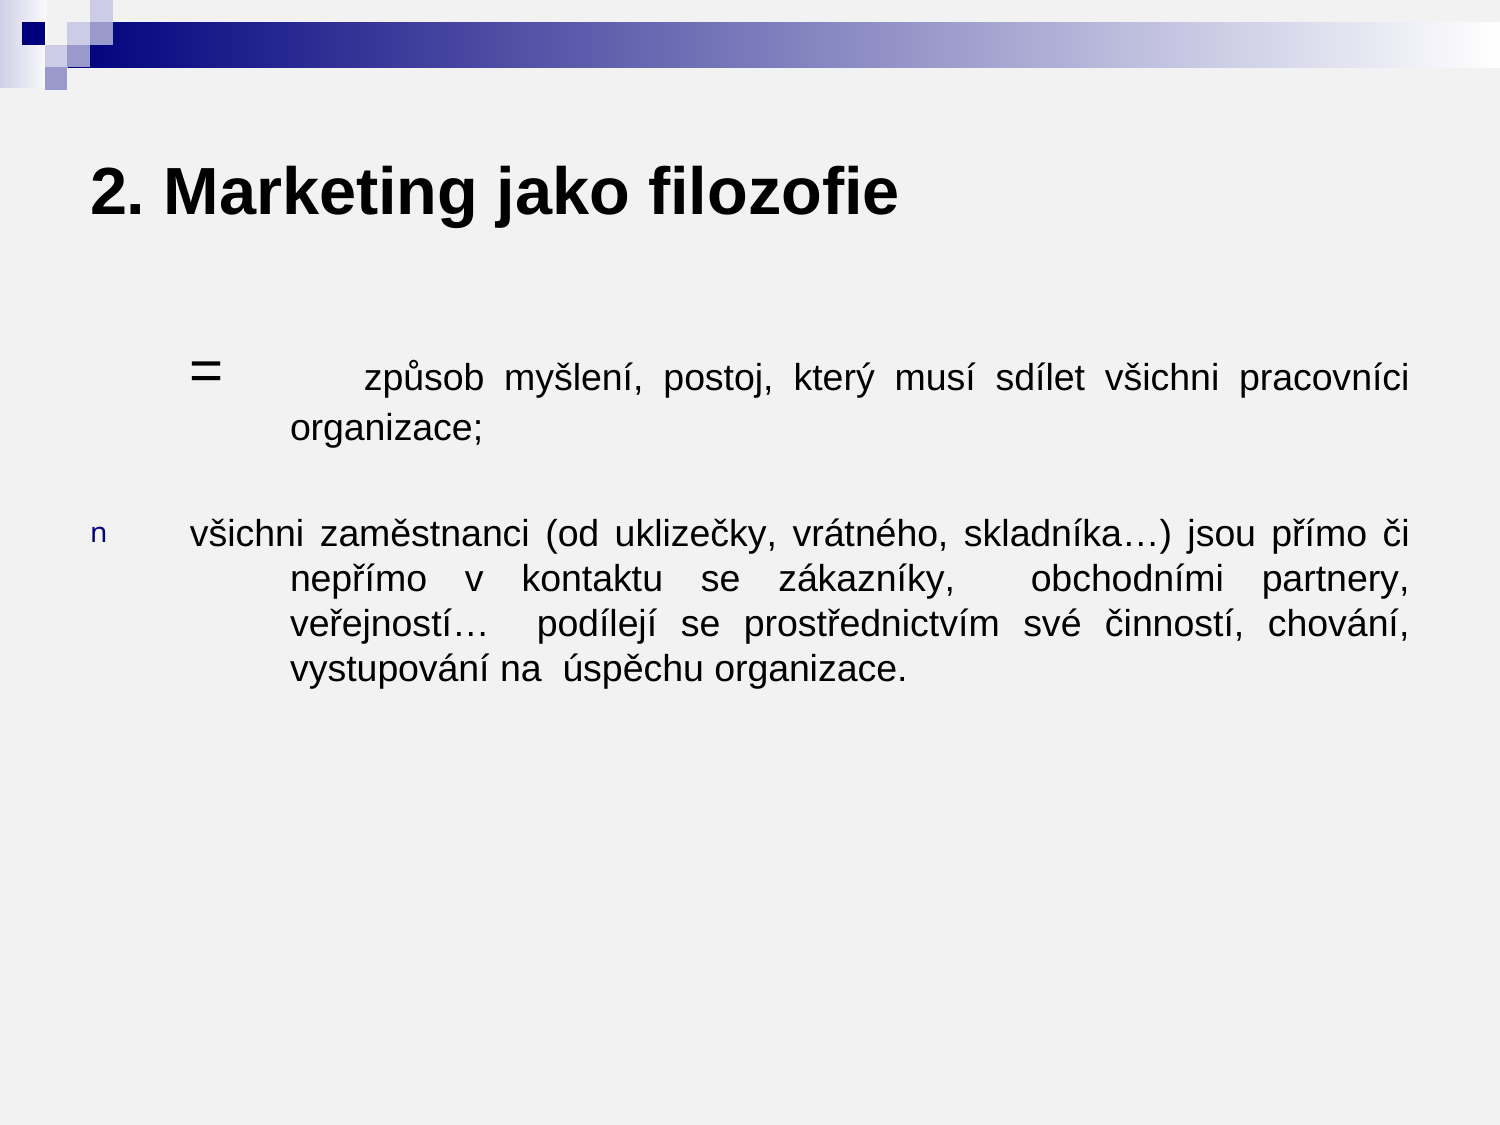

# 2. Marketing jako filozofie
=	způsob myšlení, postoj, který musí sdílet všichni pracovníci organizace;
všichni zaměstnanci (od uklizečky, vrátného, skladníka…) jsou přímo či nepřímo v kontaktu se zákazníky, obchodními partnery, veřejností… podílejí se prostřednictvím své činností, chování, vystupování na úspěchu organizace.